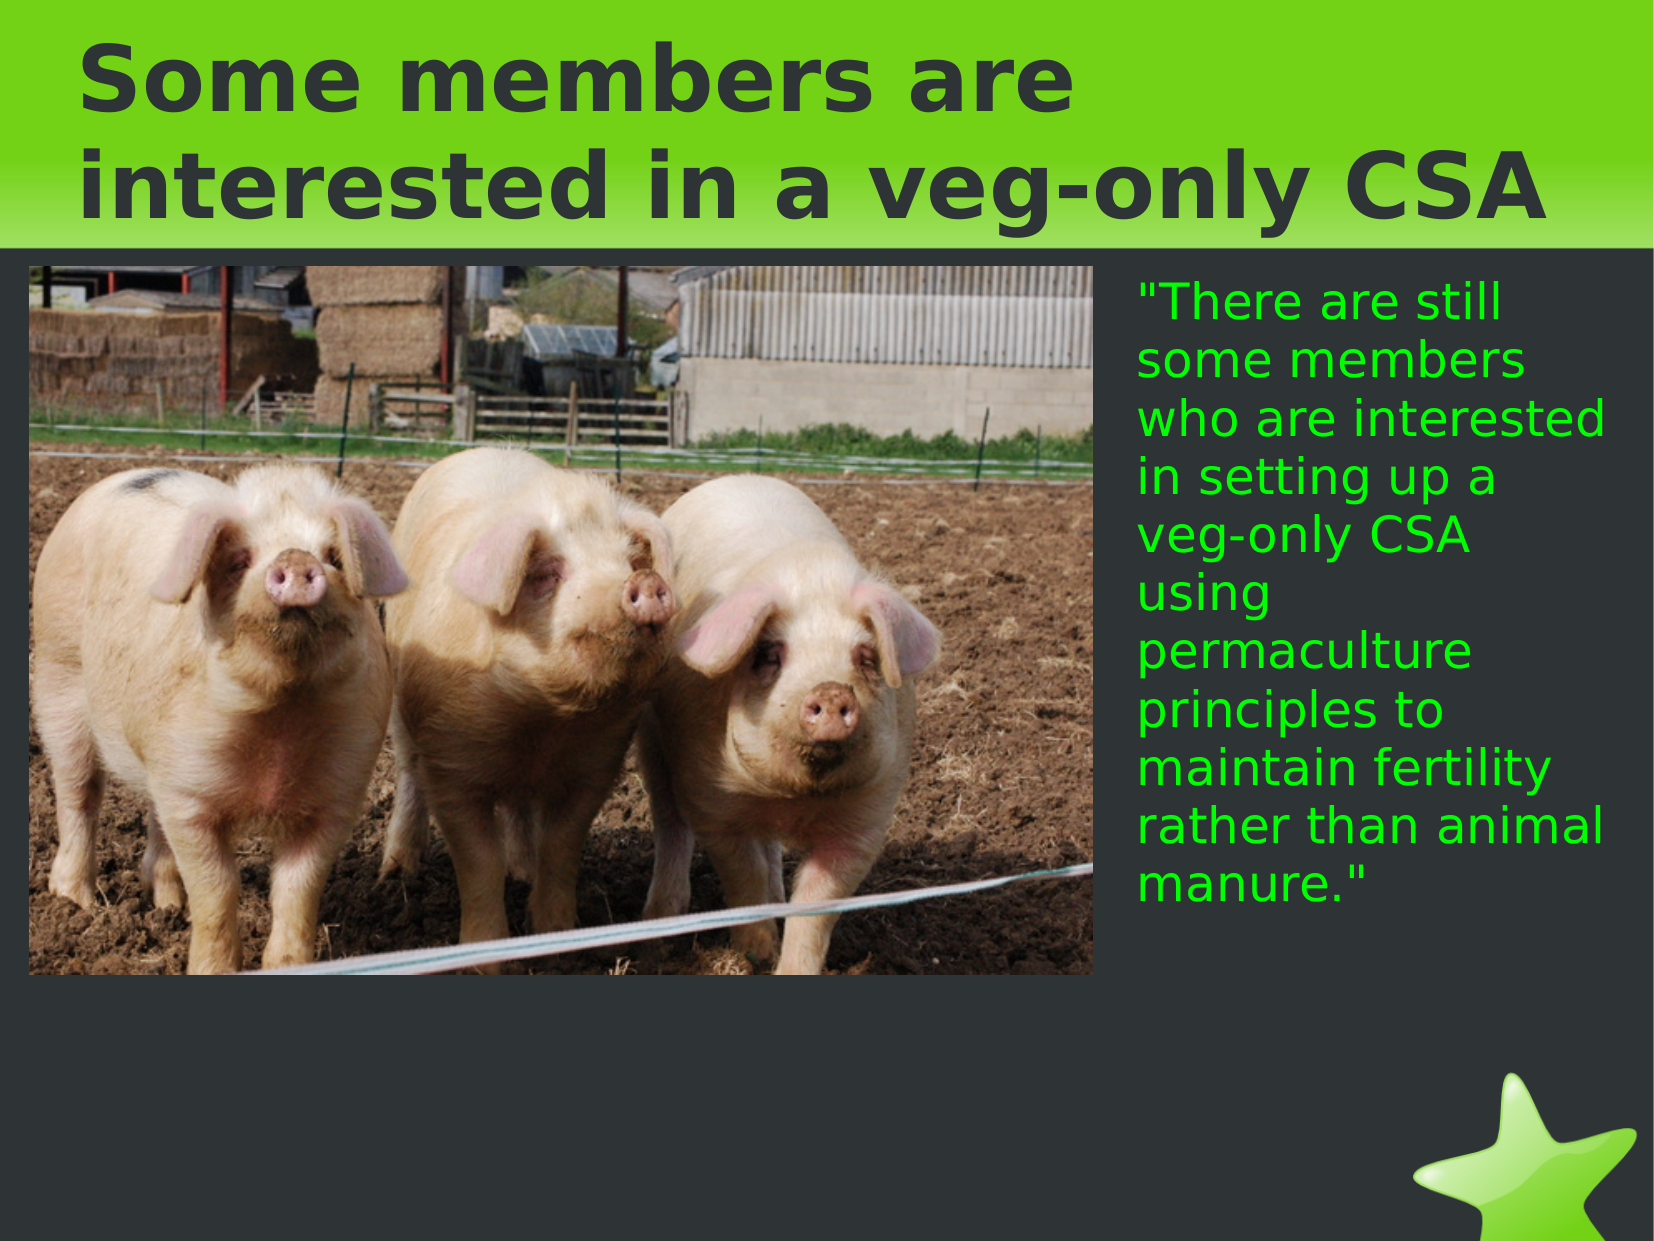

# Some members are interested in a veg-only CSA
"There are still some members who are interested in setting up a veg-only CSA using permaculture principles to maintain fertility rather than animal manure."